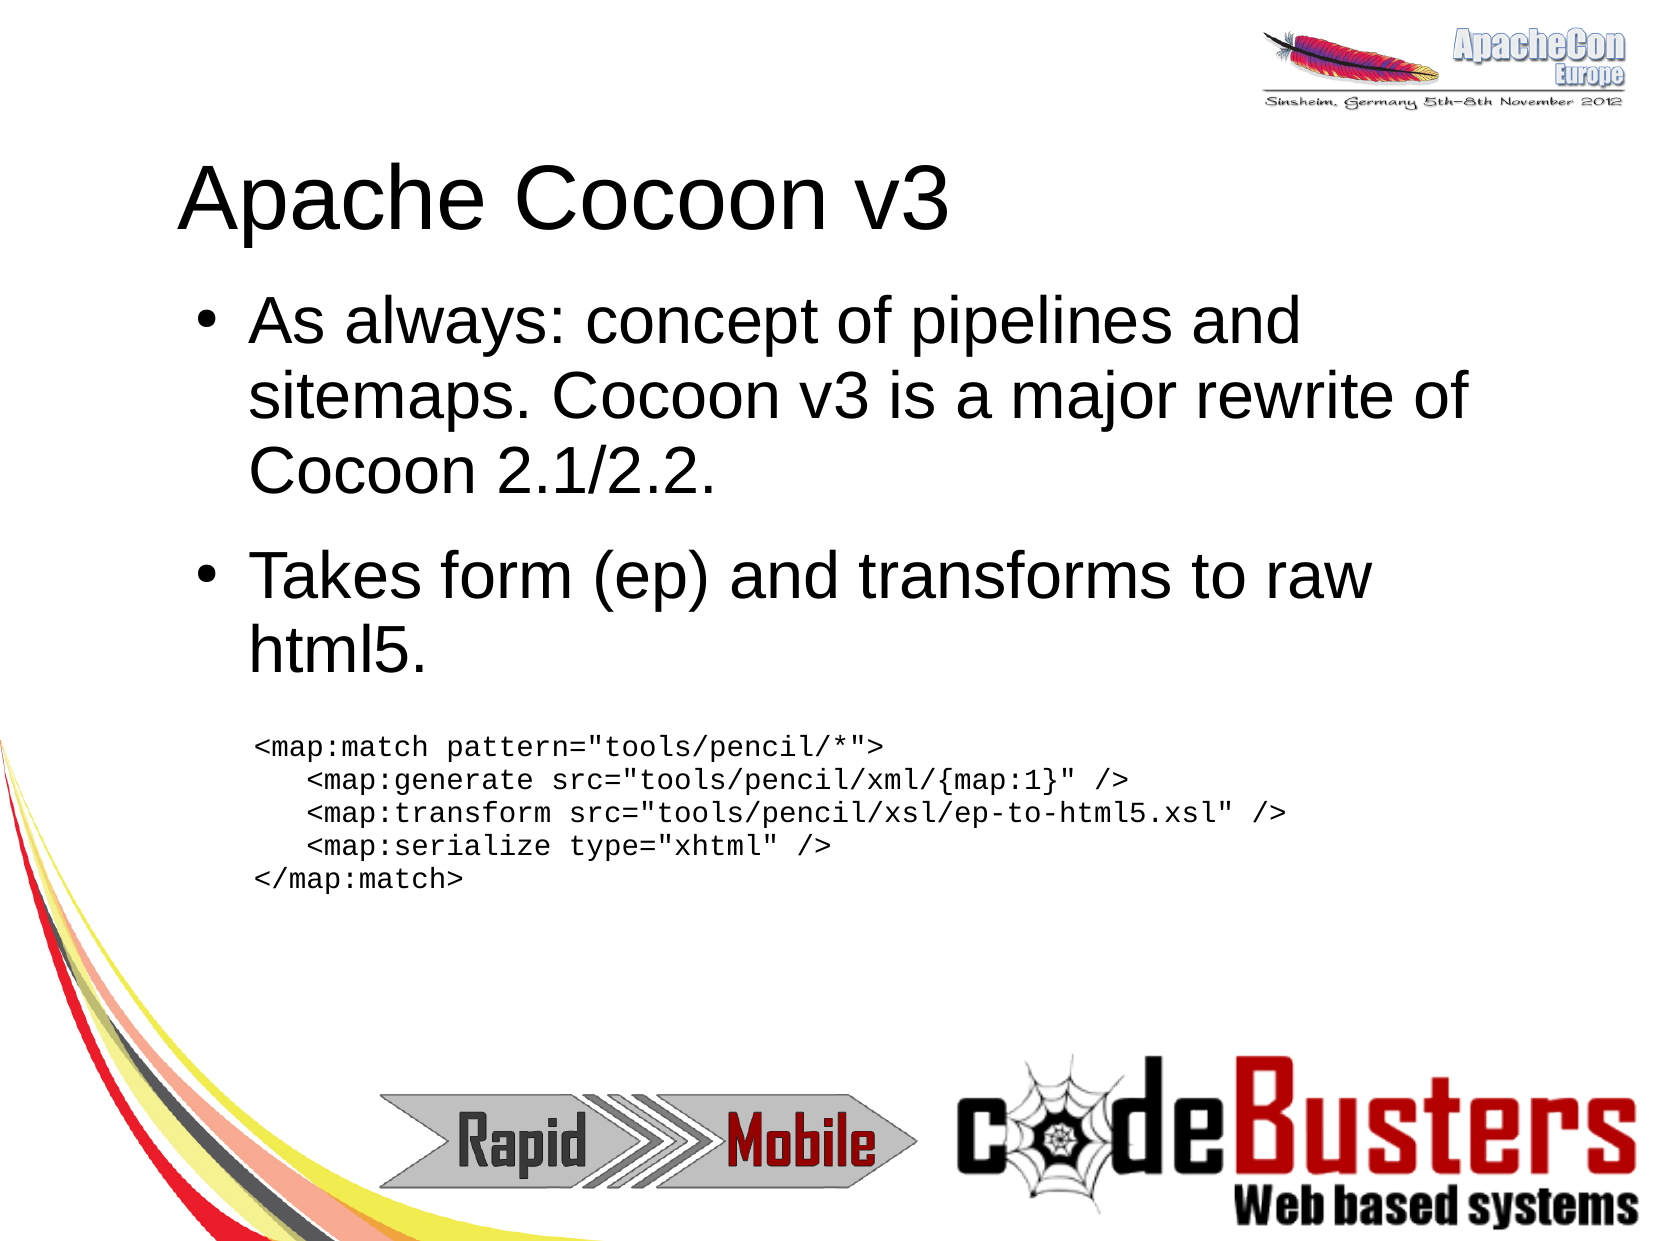

# Apache Cocoon v3
As always: concept of pipelines and sitemaps. Cocoon v3 is a major rewrite of Cocoon 2.1/2.2.
Takes form (ep) and transforms to raw html5.
<map:match pattern="tools/pencil/*">
 <map:generate src="tools/pencil/xml/{map:1}" />
 <map:transform src="tools/pencil/xsl/ep-to-html5.xsl" />
 <map:serialize type="xhtml" />
</map:match>